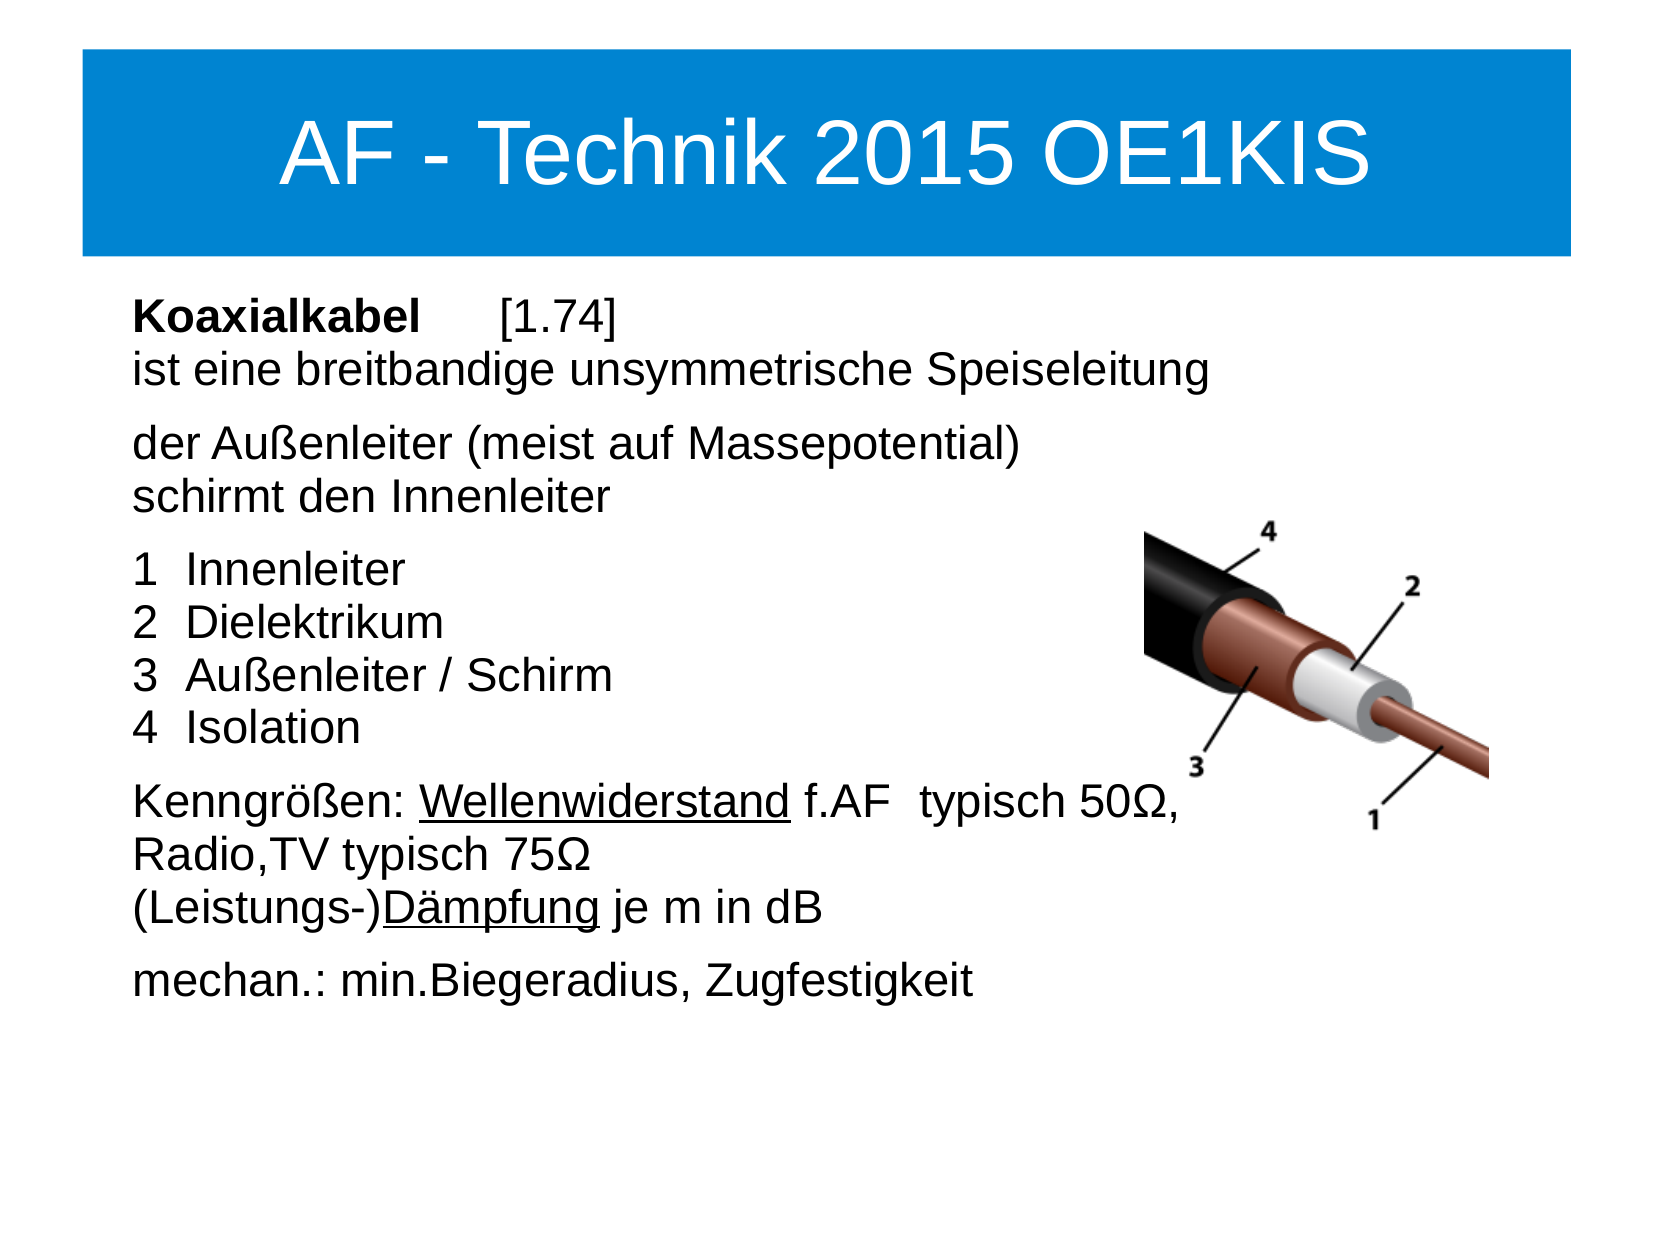

# AF - Technik 2015 OE1KIS
Koaxialkabel 											[1.74]
ist eine breitbandige unsymmetrische Speiseleitung
der Außenleiter (meist auf Massepotential)
schirmt den Innenleiter
1 		Innenleiter
2 		Dielektrikum
3		Außenleiter / Schirm
4 		Isolation
Kenngrößen: Wellenwiderstand f.AF 	typisch 50Ω,
Radio,TV typisch 75Ω
(Leistungs-)Dämpfung je m in dB
mechan.: min.Biegeradius, Zugfestigkeit